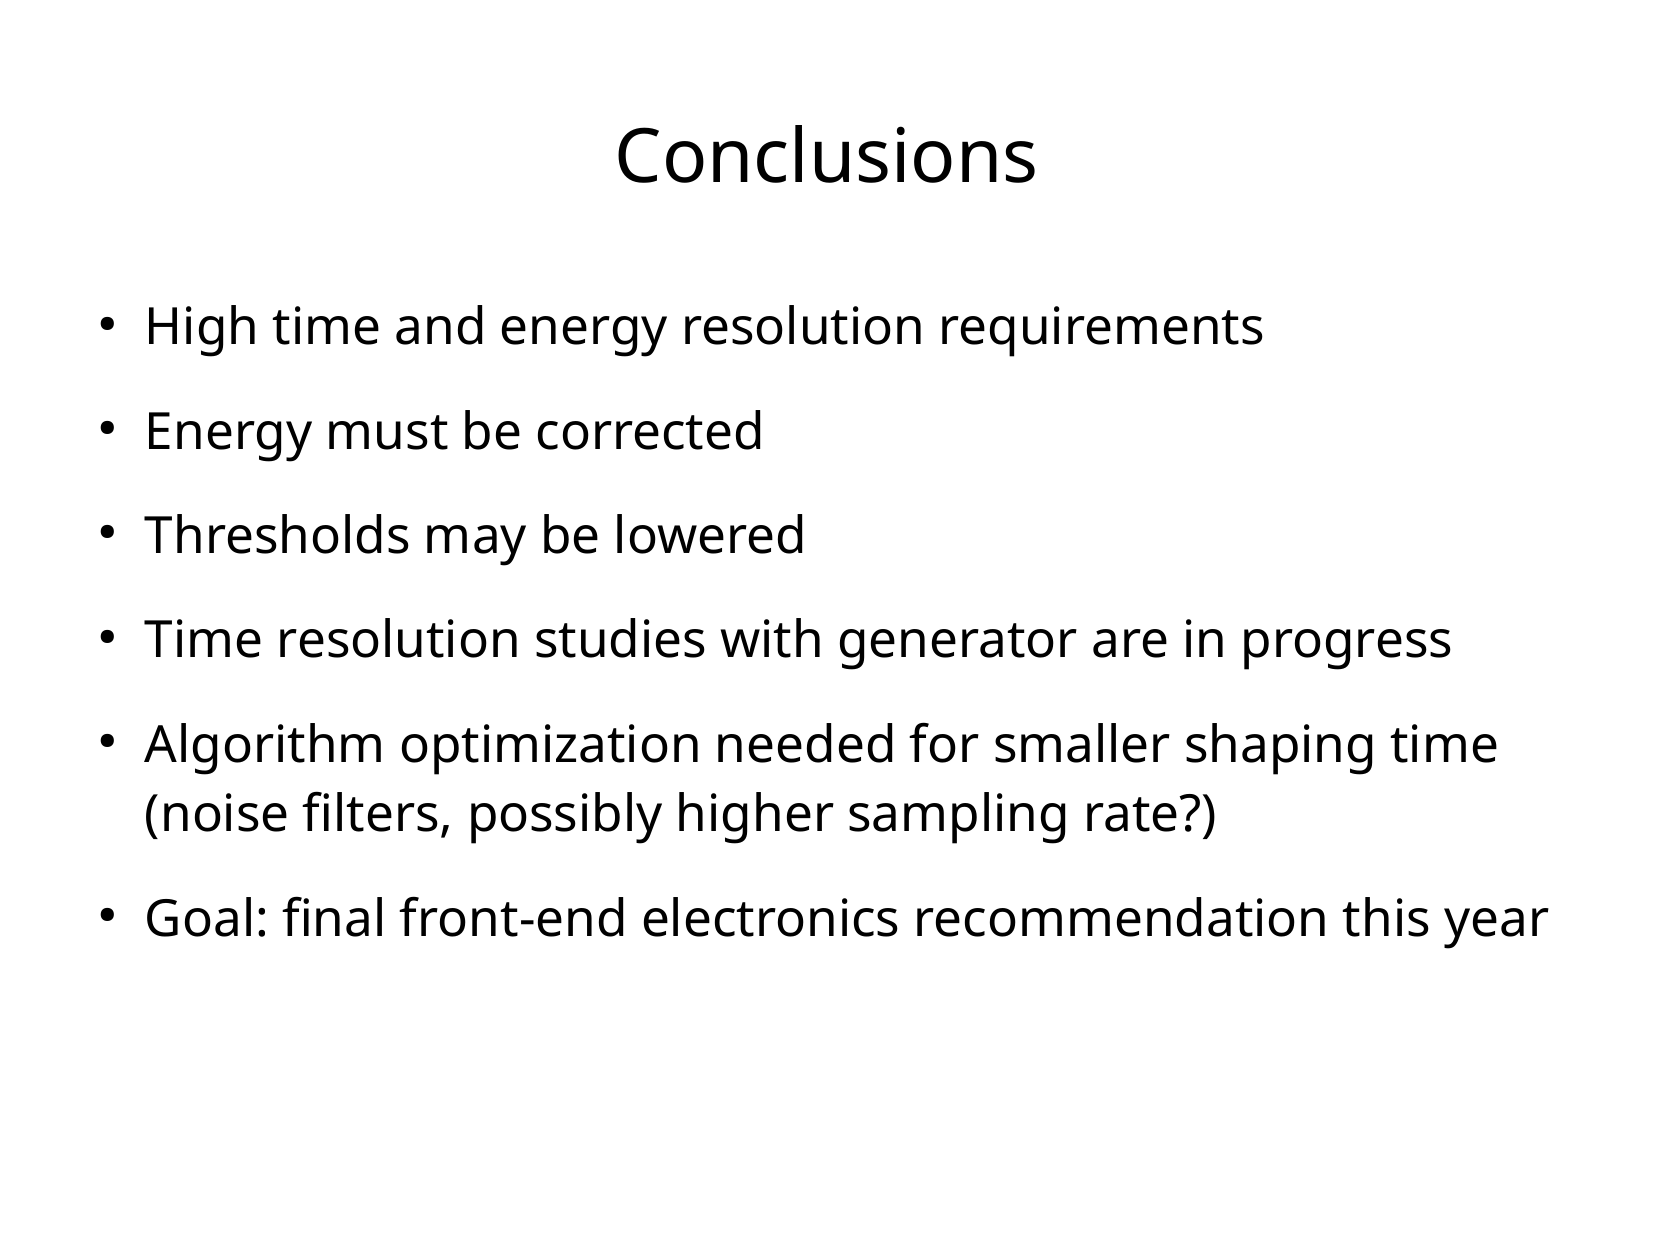

# Conclusions
High time and energy resolution requirements
Energy must be corrected
Thresholds may be lowered
Time resolution studies with generator are in progress
Algorithm optimization needed for smaller shaping time (noise filters, possibly higher sampling rate?)
Goal: final front-end electronics recommendation this year